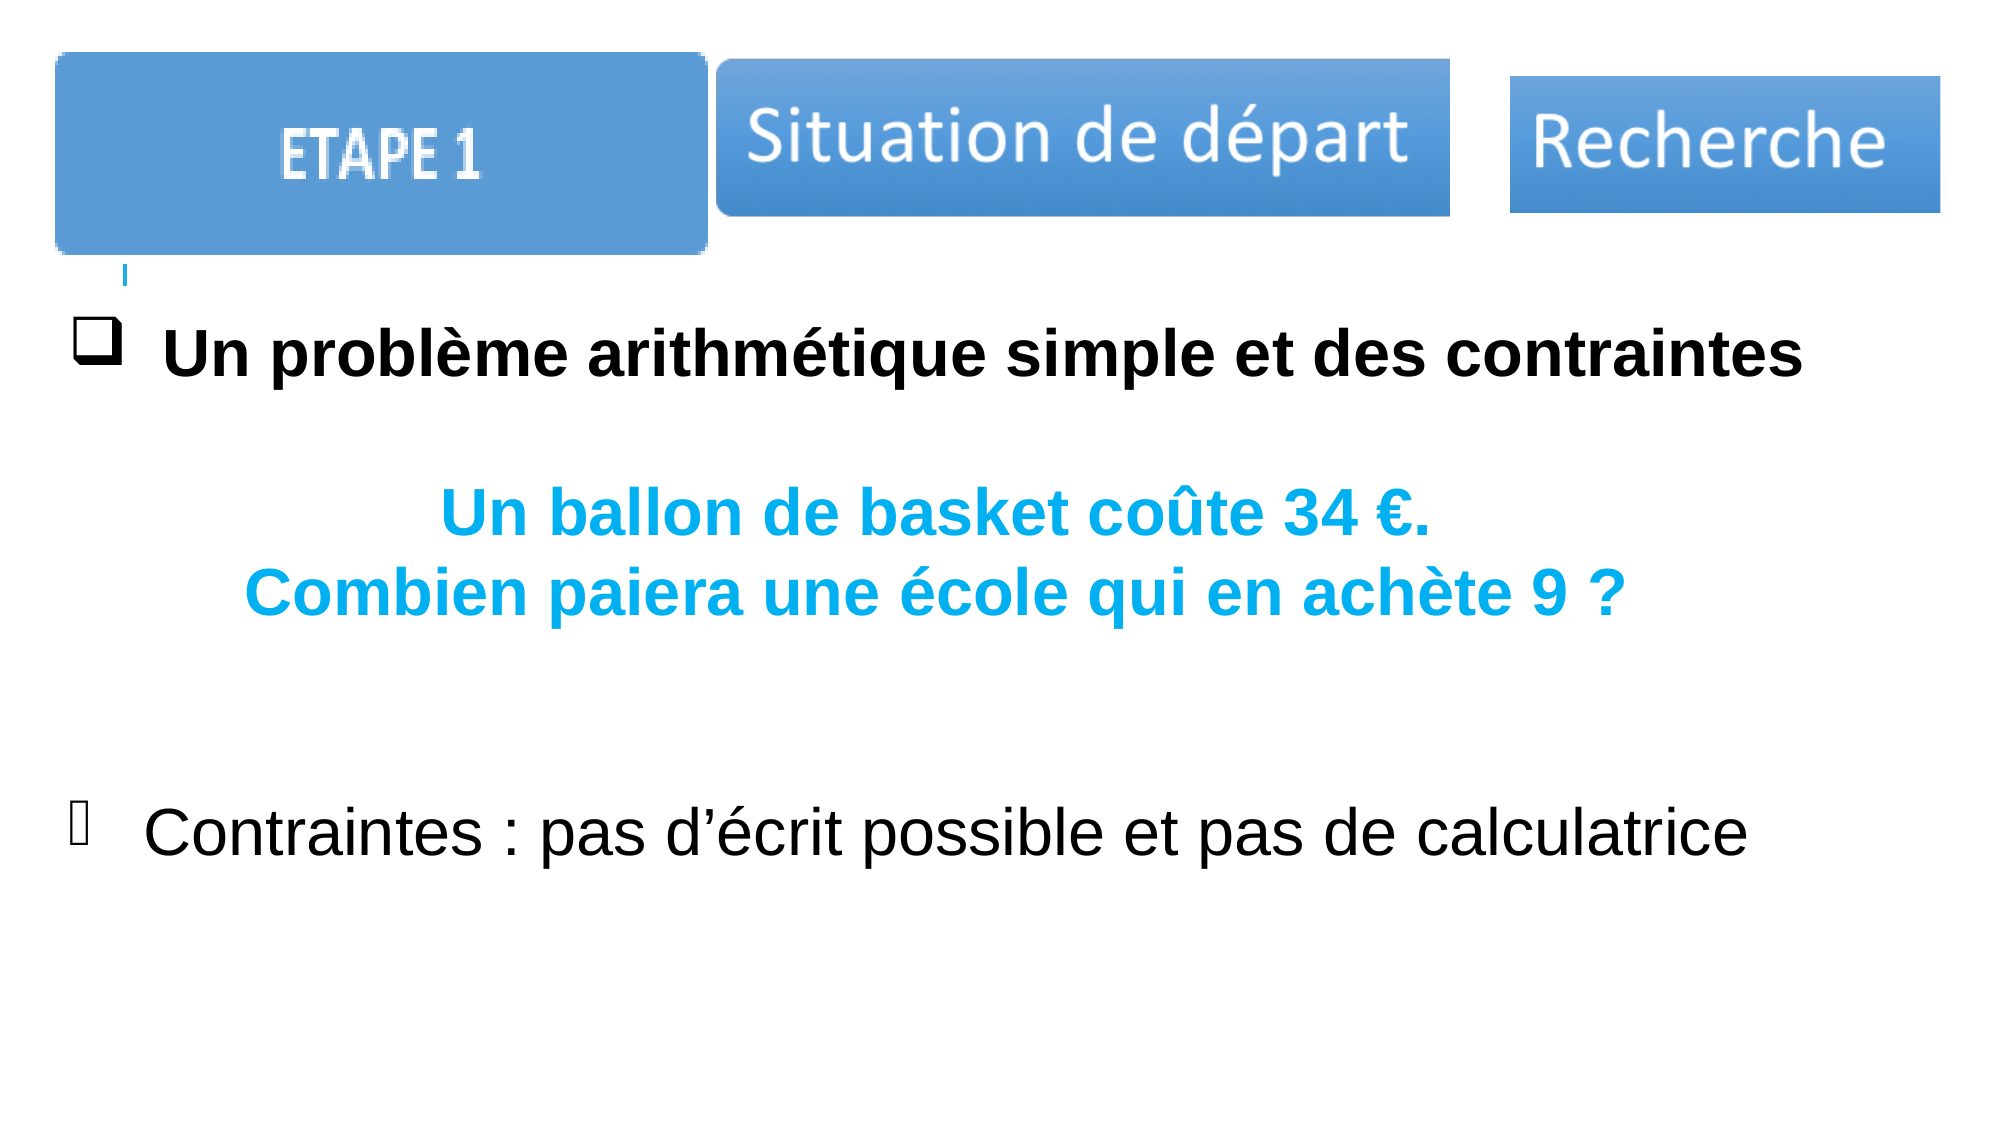

Un problème arithmétique simple et des contraintes
Un ballon de basket coûte 34 €.
Combien paiera une école qui en achète 9 ?
Contraintes : pas d’écrit possible et pas de calculatrice